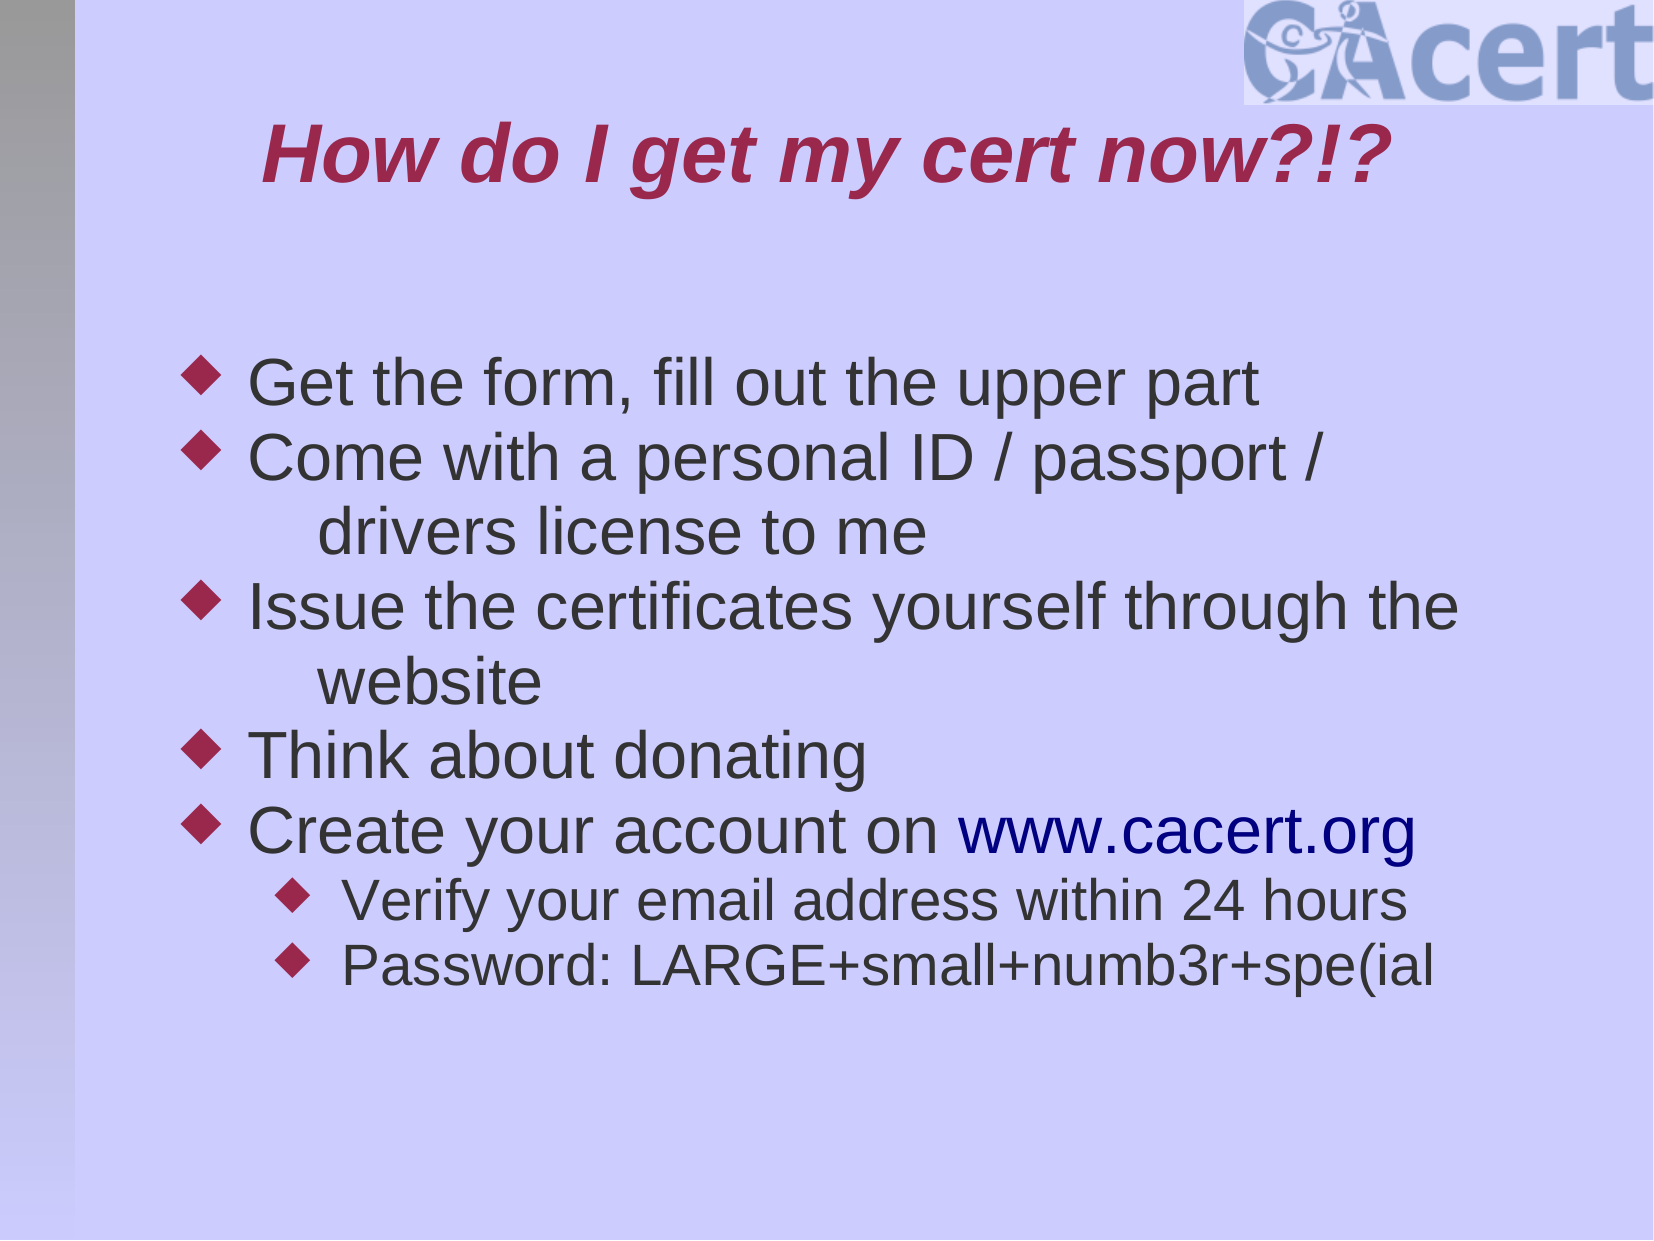

# How do I get my cert now?!?
Get the form, fill out the upper part
Come with a personal ID / passport / drivers license to me
Issue the certificates yourself through the website
Think about donating
Create your account on www.cacert.org
Verify your email address within 24 hours
Password: LARGE+small+numb3r+spe(ial